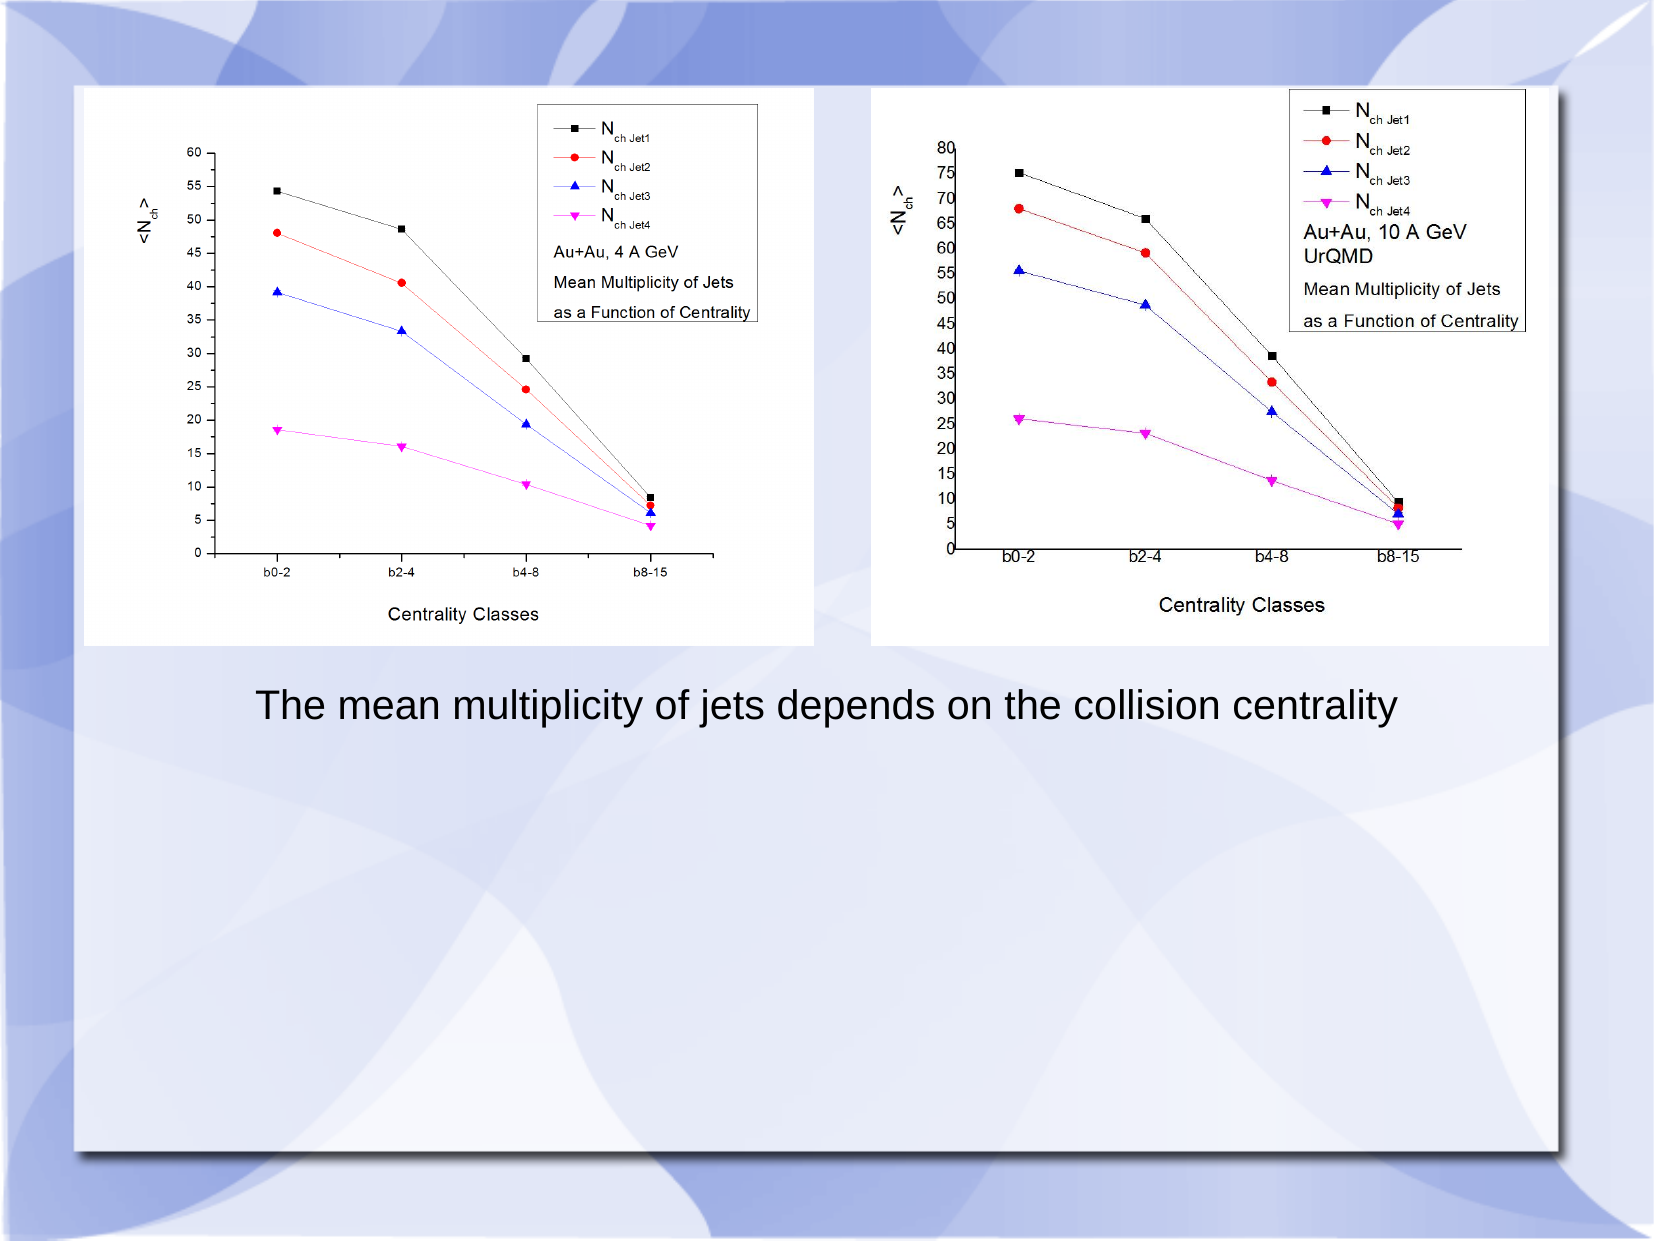

The mean multiplicity of jets depends on the collision centrality